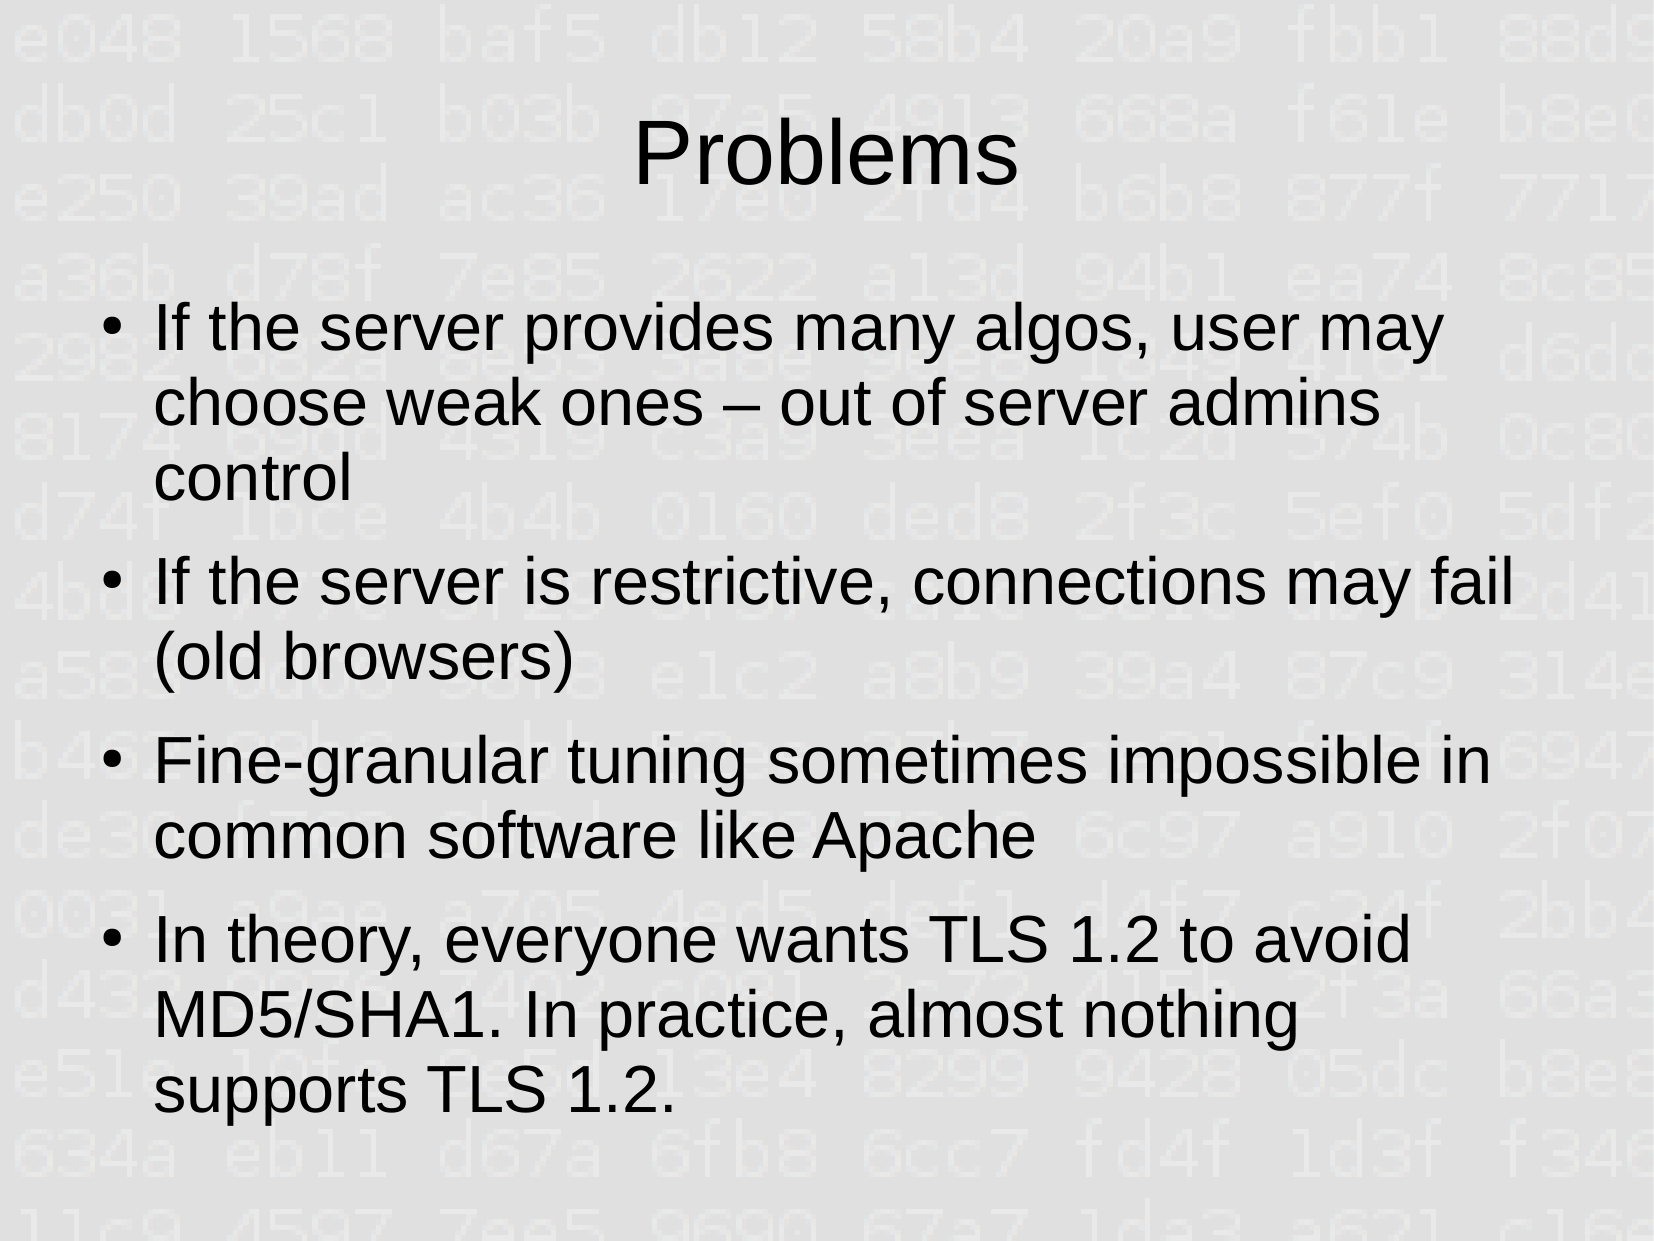

# Problems
If the server provides many algos, user may choose weak ones – out of server admins control
If the server is restrictive, connections may fail (old browsers)
Fine-granular tuning sometimes impossible in common software like Apache
In theory, everyone wants TLS 1.2 to avoid MD5/SHA1. In practice, almost nothing supports TLS 1.2.